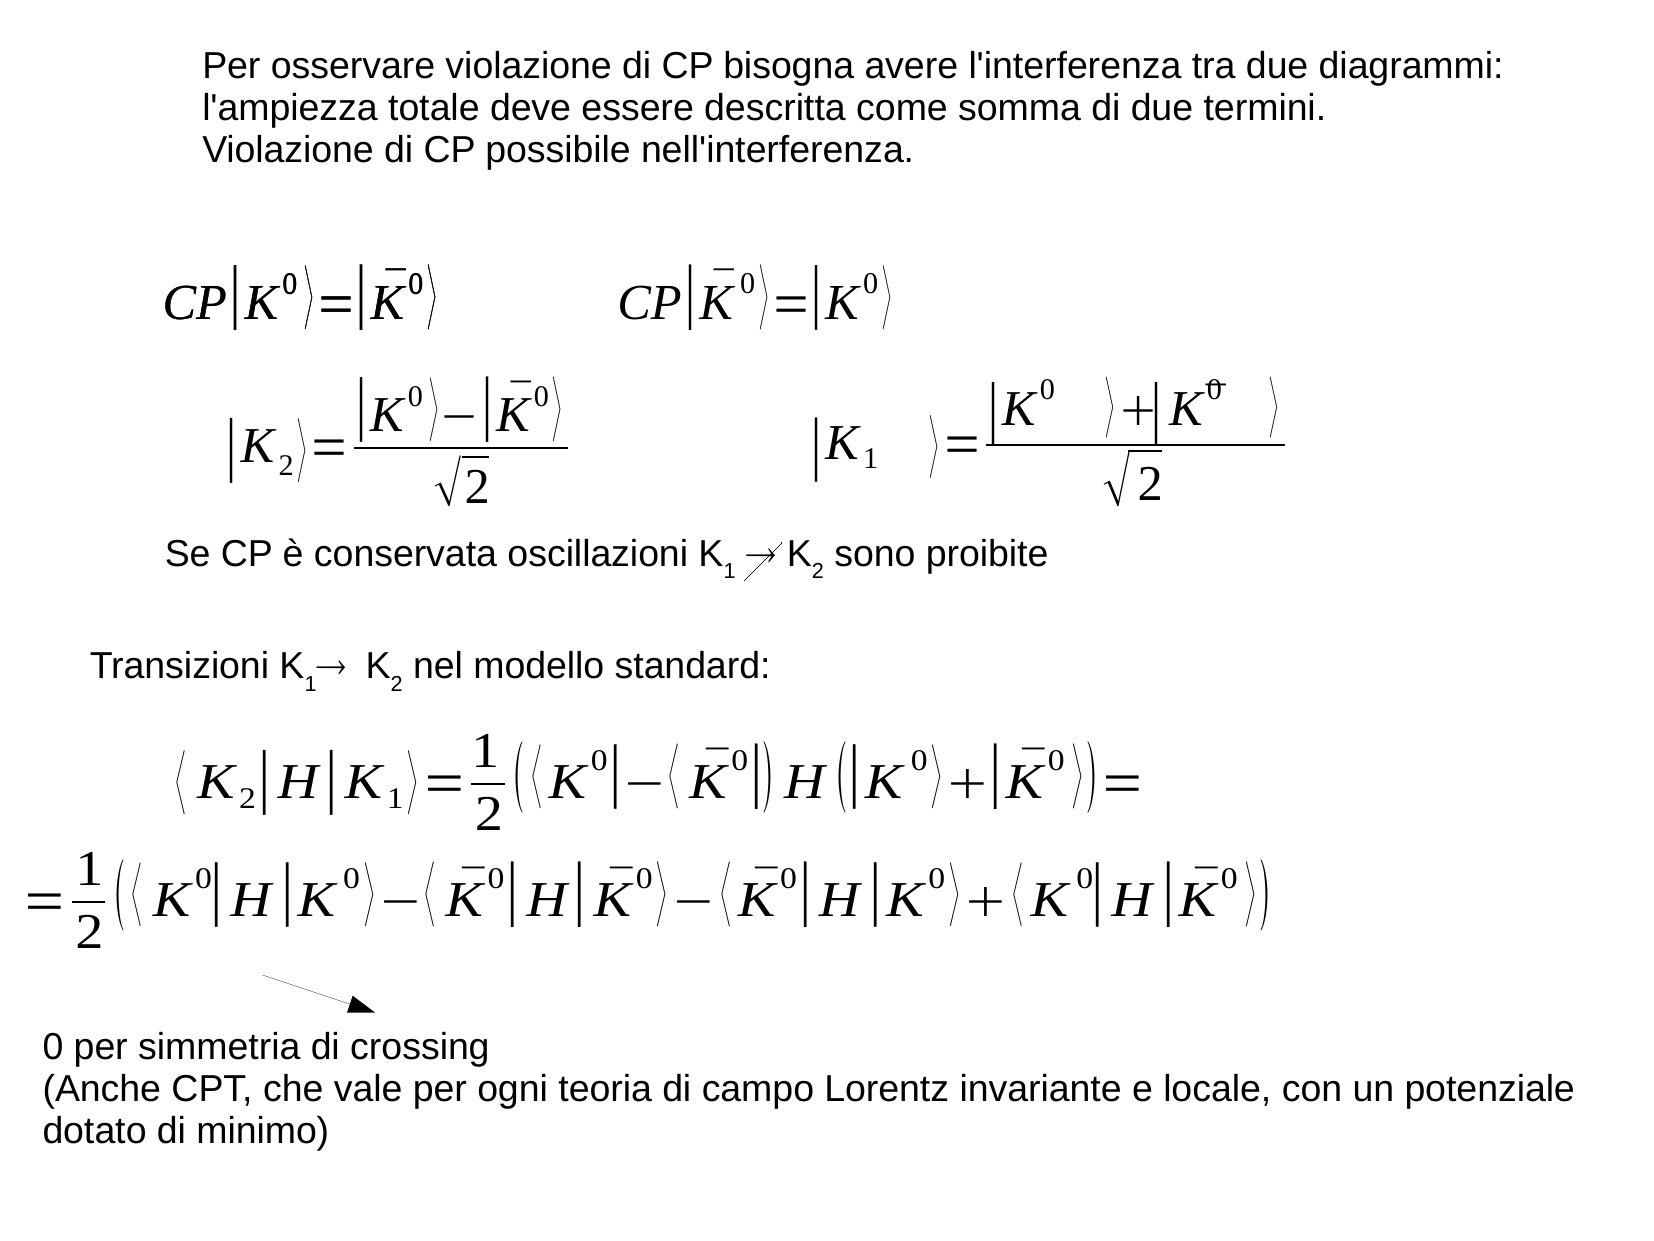

Per osservare violazione di CP bisogna avere l'interferenza tra due diagrammi:
l'ampiezza totale deve essere descritta come somma di due termini.
Violazione di CP possibile nell'interferenza.
Se CP è conservata oscillazioni K1  K2 sono proibite
Transizioni K1 K2 nel modello standard:
0 per simmetria di crossing
(Anche CPT, che vale per ogni teoria di campo Lorentz invariante e locale, con un potenziale dotato di minimo)